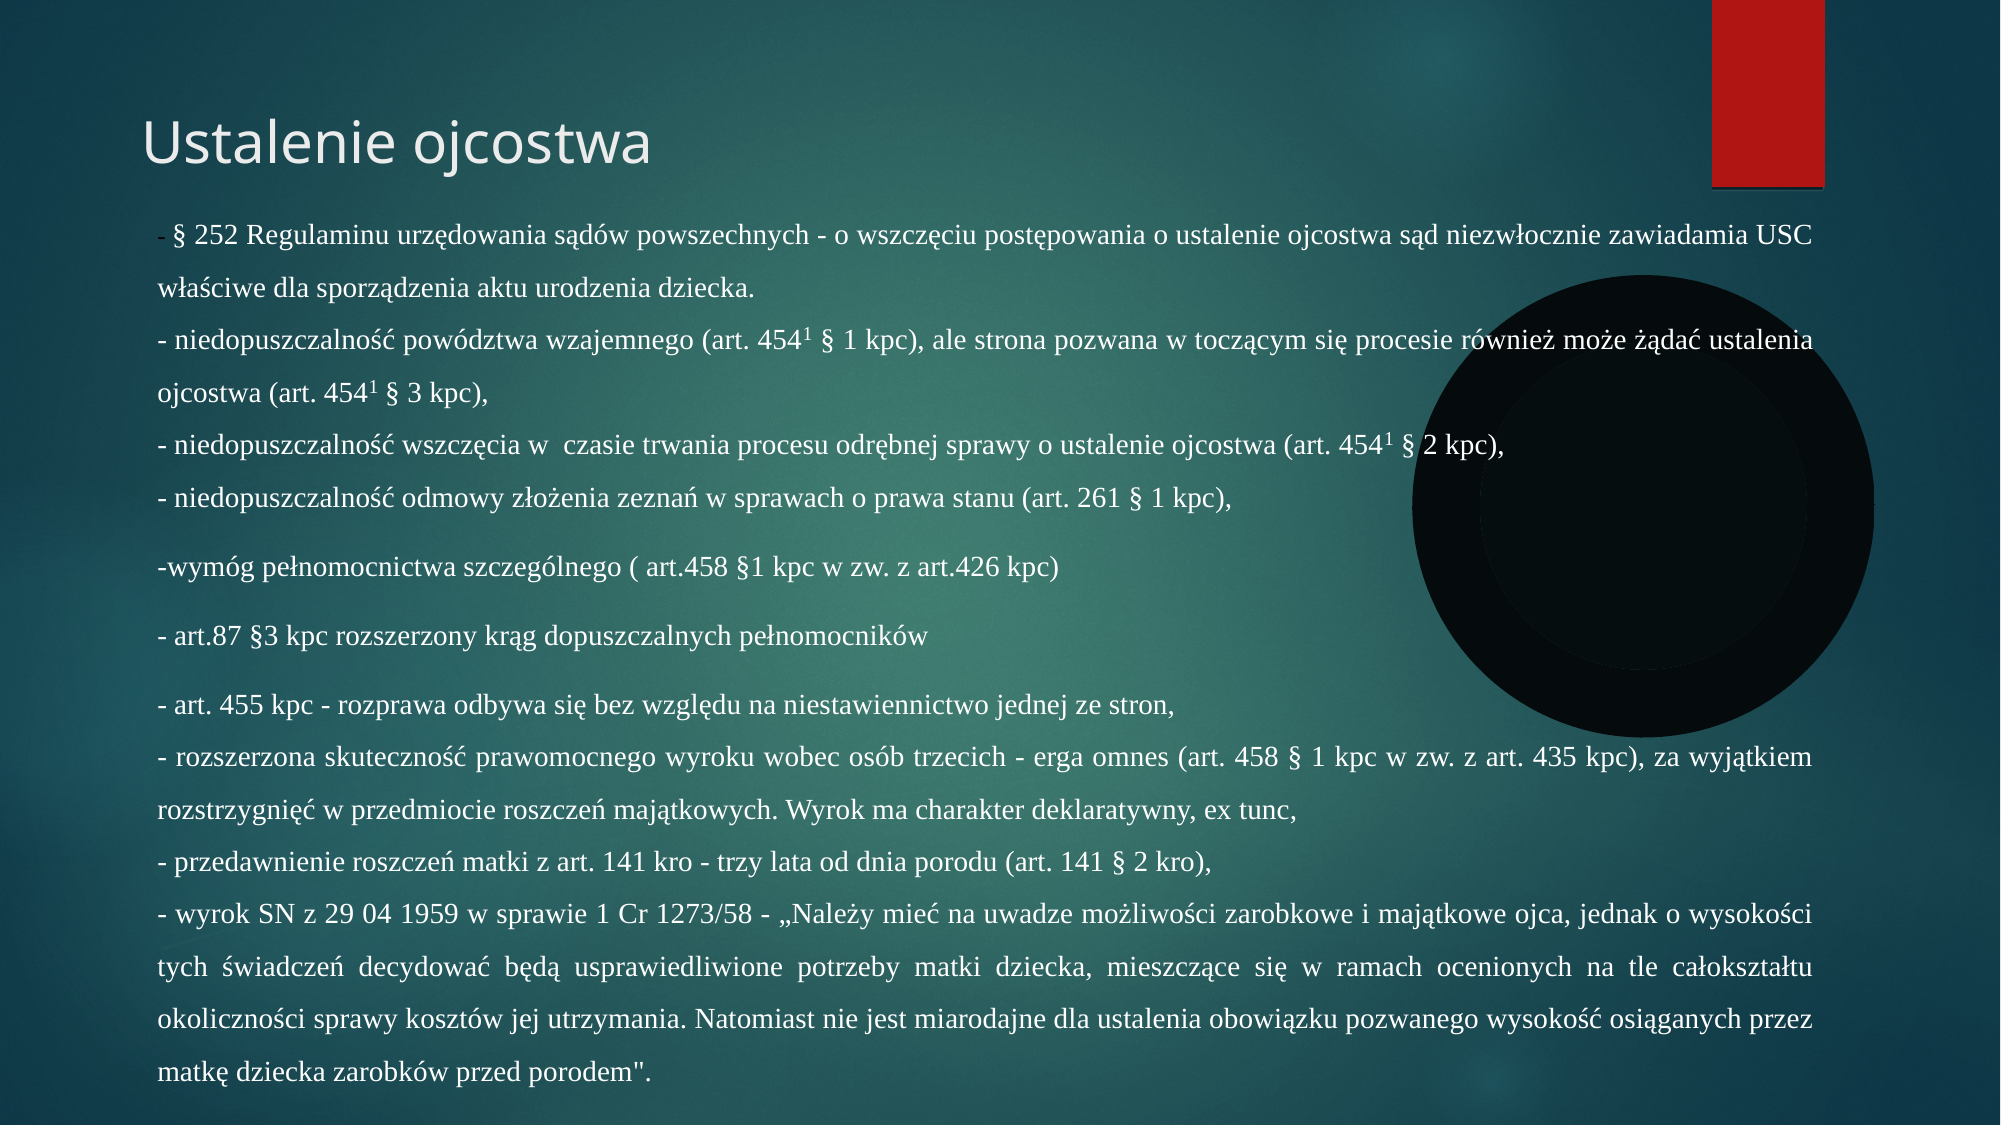

# Ustalenie ojcostwa
- § 252 Regulaminu urzędowania sądów powszechnych - o wszczęciu postępowania o ustalenie ojcostwa sąd niezwłocznie zawiadamia USC właściwe dla sporządzenia aktu urodzenia dziecka.
- niedopuszczalność powództwa wzajemnego (art. 4541 § 1 kpc), ale strona pozwana w toczącym się procesie również może żądać ustalenia ojcostwa (art. 4541 § 3 kpc),
- niedopuszczalność wszczęcia w czasie trwania procesu odrębnej sprawy o ustalenie ojcostwa (art. 4541 § 2 kpc),
- niedopuszczalność odmowy złożenia zeznań w sprawach o prawa stanu (art. 261 § 1 kpc),
-wymóg pełnomocnictwa szczególnego ( art.458 §1 kpc w zw. z art.426 kpc)
- art.87 §3 kpc rozszerzony krąg dopuszczalnych pełnomocników
- art. 455 kpc - rozprawa odbywa się bez względu na niestawiennictwo jednej ze stron,
- rozszerzona skuteczność prawomocnego wyroku wobec osób trzecich - erga omnes (art. 458 § 1 kpc w zw. z art. 435 kpc), za wyjątkiem rozstrzygnięć w przedmiocie roszczeń majątkowych. Wyrok ma charakter deklaratywny, ex tunc,
- przedawnienie roszczeń matki z art. 141 kro - trzy lata od dnia porodu (art. 141 § 2 kro),
- wyrok SN z 29 04 1959 w sprawie 1 Cr 1273/58 - „Należy mieć na uwadze możliwości zarobkowe i majątkowe ojca, jednak o wysokości tych świadczeń decydować będą usprawiedliwione potrzeby matki dziecka, mieszczące się w ramach ocenionych na tle całokształtu okoliczności sprawy kosztów jej utrzymania. Natomiast nie jest miarodajne dla ustalenia obowiązku pozwanego wysokość osiąganych przez matkę dziecka zarobków przed porodem".